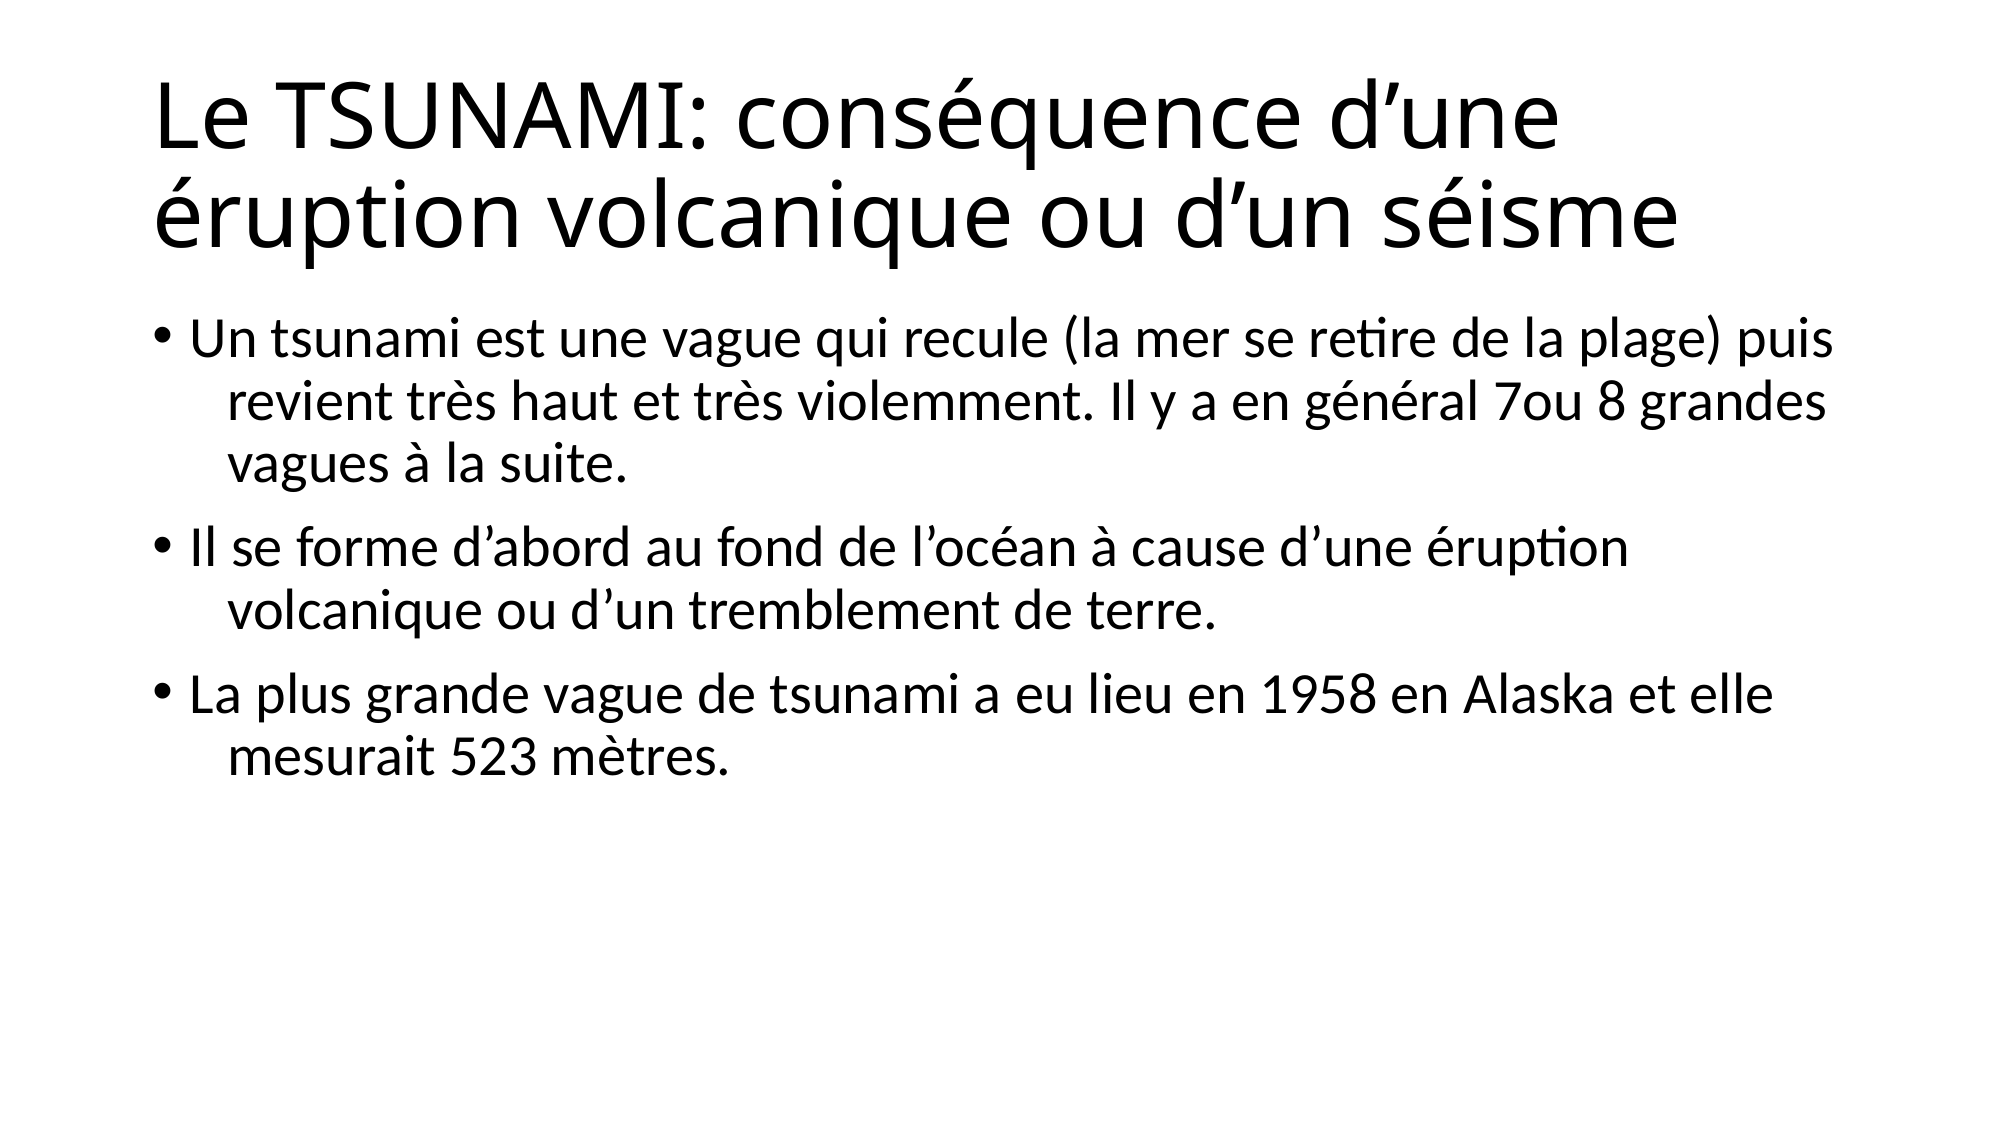

# Le TSUNAMI: conséquence d’une éruption volcanique ou d’un séisme
Un tsunami est une vague qui recule (la mer se retire de la plage) puis revient très haut et très violemment. Il y a en général 7ou 8 grandes vagues à la suite.
Il se forme d’abord au fond de l’océan à cause d’une éruption volcanique ou d’un tremblement de terre.
La plus grande vague de tsunami a eu lieu en 1958 en Alaska et elle mesurait 523 mètres.